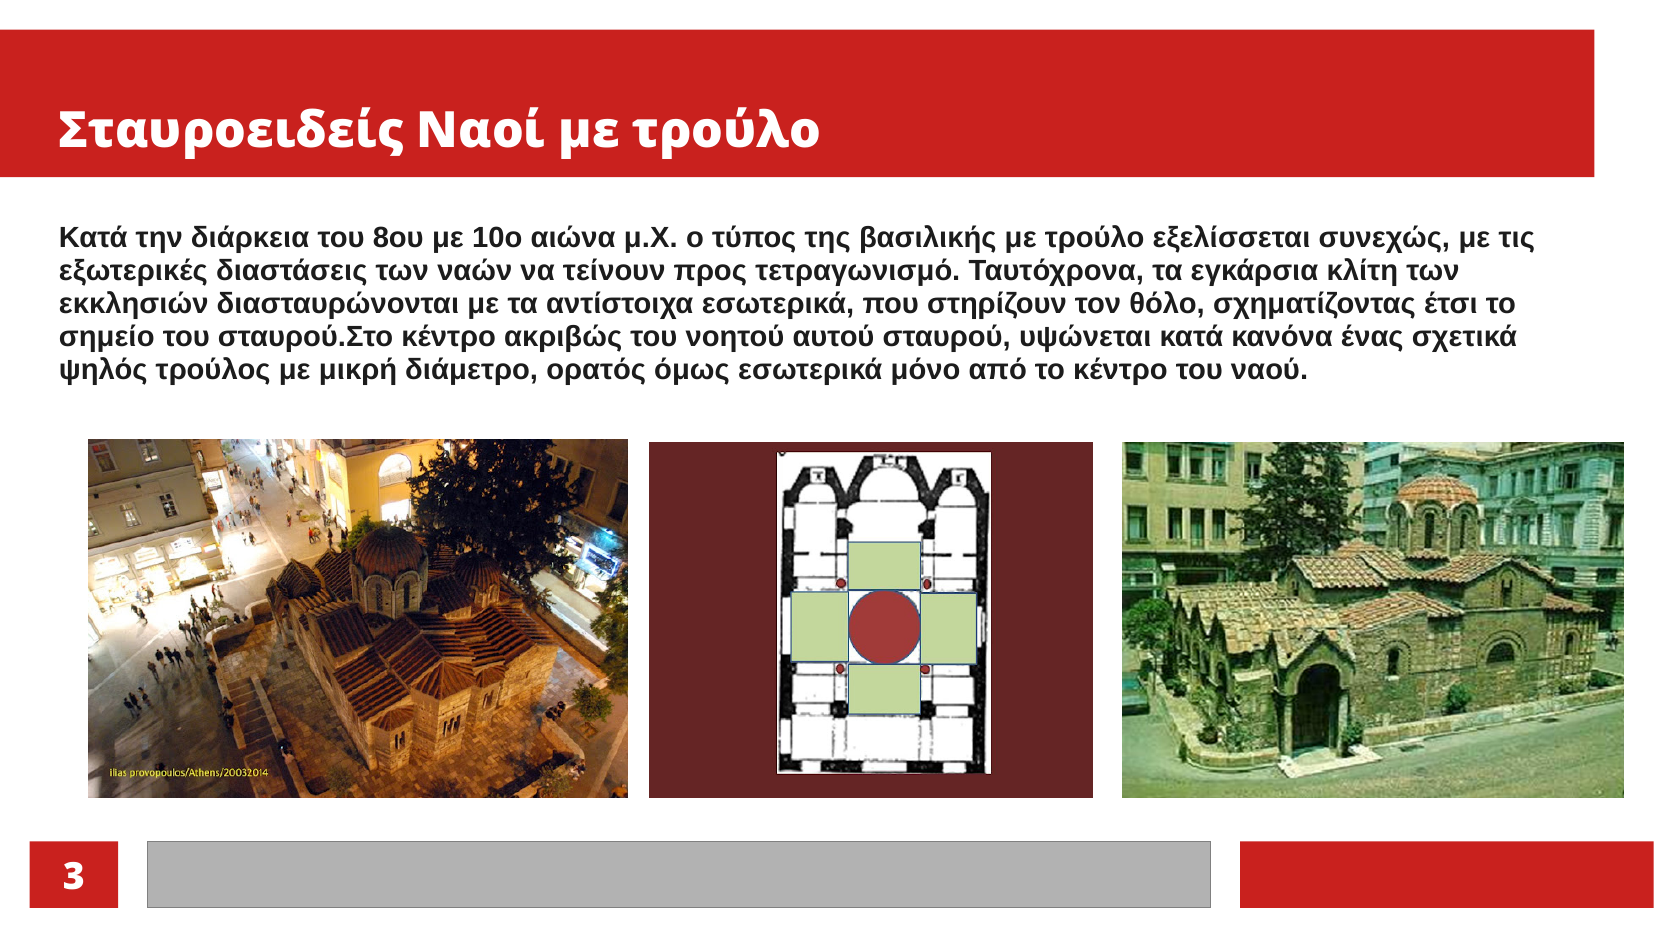

# Σταυροειδείς Ναοί με τρούλο
Κατά την διάρκεια του 8ου με 10ο αιώνα μ.Χ. ο τύπος της βασιλικής με τρούλο εξελίσσεται συνεχώς, με τις εξωτερικές διαστάσεις των ναών να τείνουν προς τετραγωνισμό. Ταυτόχρονα, τα εγκάρσια κλίτη των εκκλησιών διασταυρώνονται με τα αντίστοιχα εσωτερικά, που στηρίζουν τον θόλο, σχηματίζοντας έτσι το σημείο του σταυρού.Στο κέντρο ακριβώς του νοητού αυτού σταυρού, υψώνεται κατά κανόνα ένας σχετικά ψηλός τρούλος με μικρή διάμετρο, ορατός όμως εσωτερικά μόνο από το κέντρο του ναού.
3